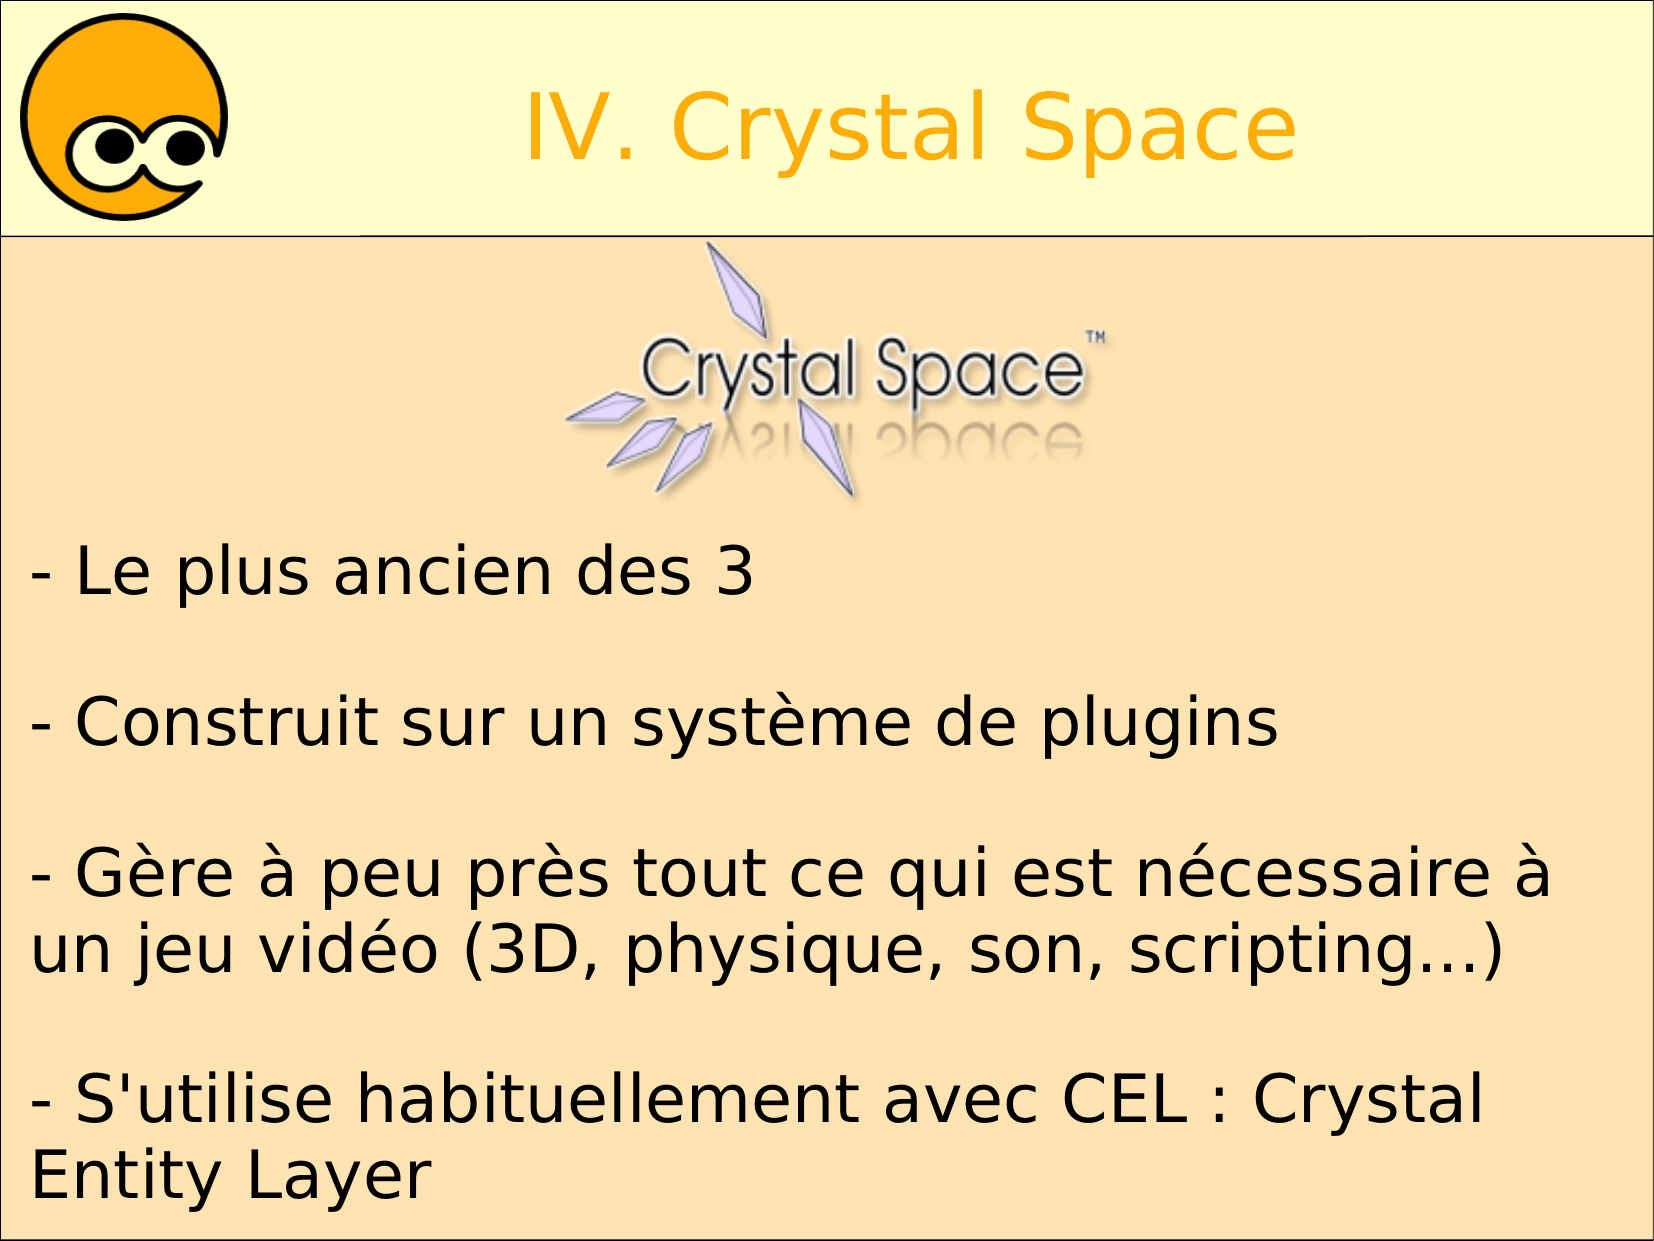

# IV. Crystal Space
- Le plus ancien des 3
- Construit sur un système de plugins
- Gère à peu près tout ce qui est nécessaire à un jeu vidéo (3D, physique, son, scripting...)
- S'utilise habituellement avec CEL : Crystal Entity Layer